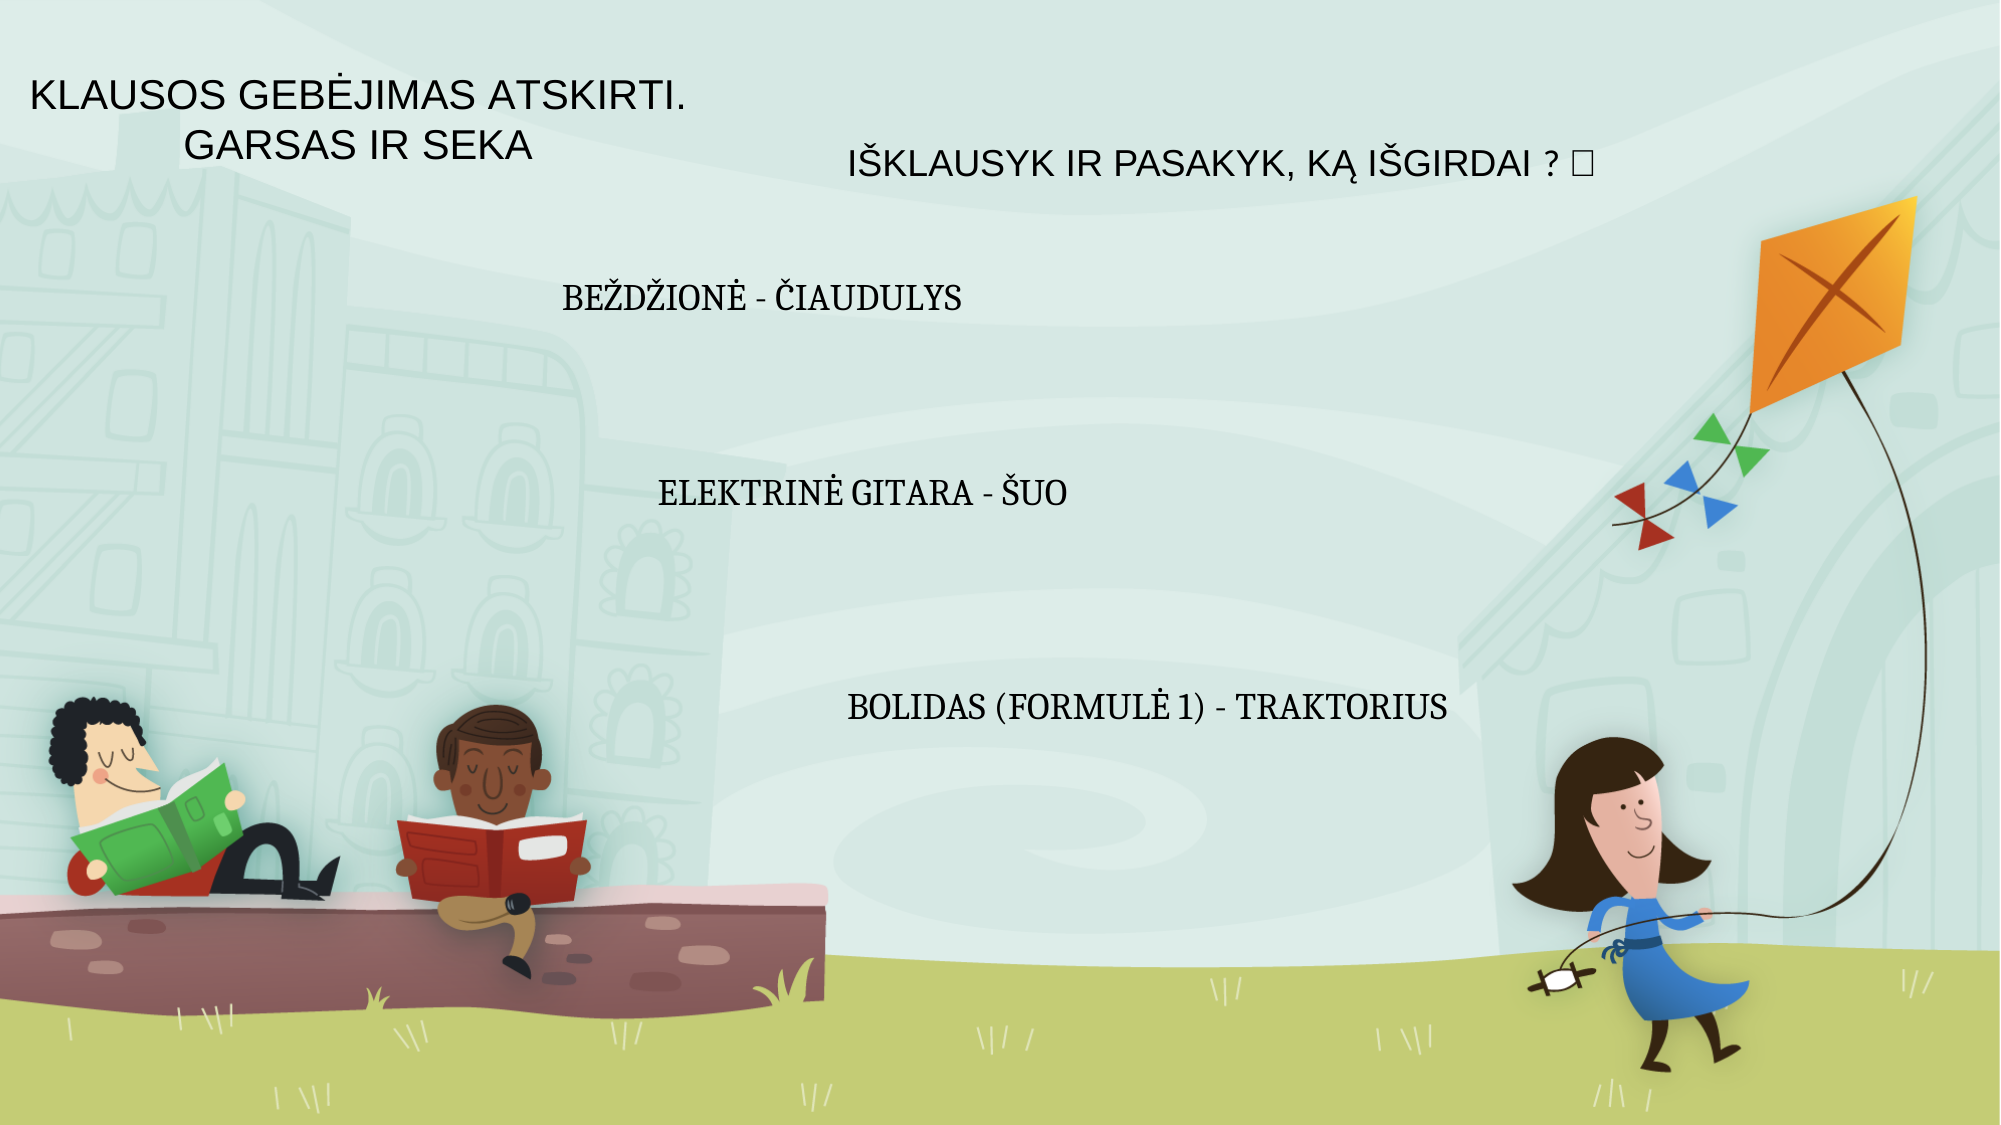

KLAUSOS GEBĖJIMAS ATSKIRTI.
GARSAS IR SEKA
IŠKLAUSYK IR PASAKYK, KĄ IŠGIRDAI ? 
BEŽDŽIONĖ - ČIAUDULYS
ELEKTRINĖ GITARA - ŠUO
BOLIDAS (FORMULĖ 1) - TRAKTORIUS